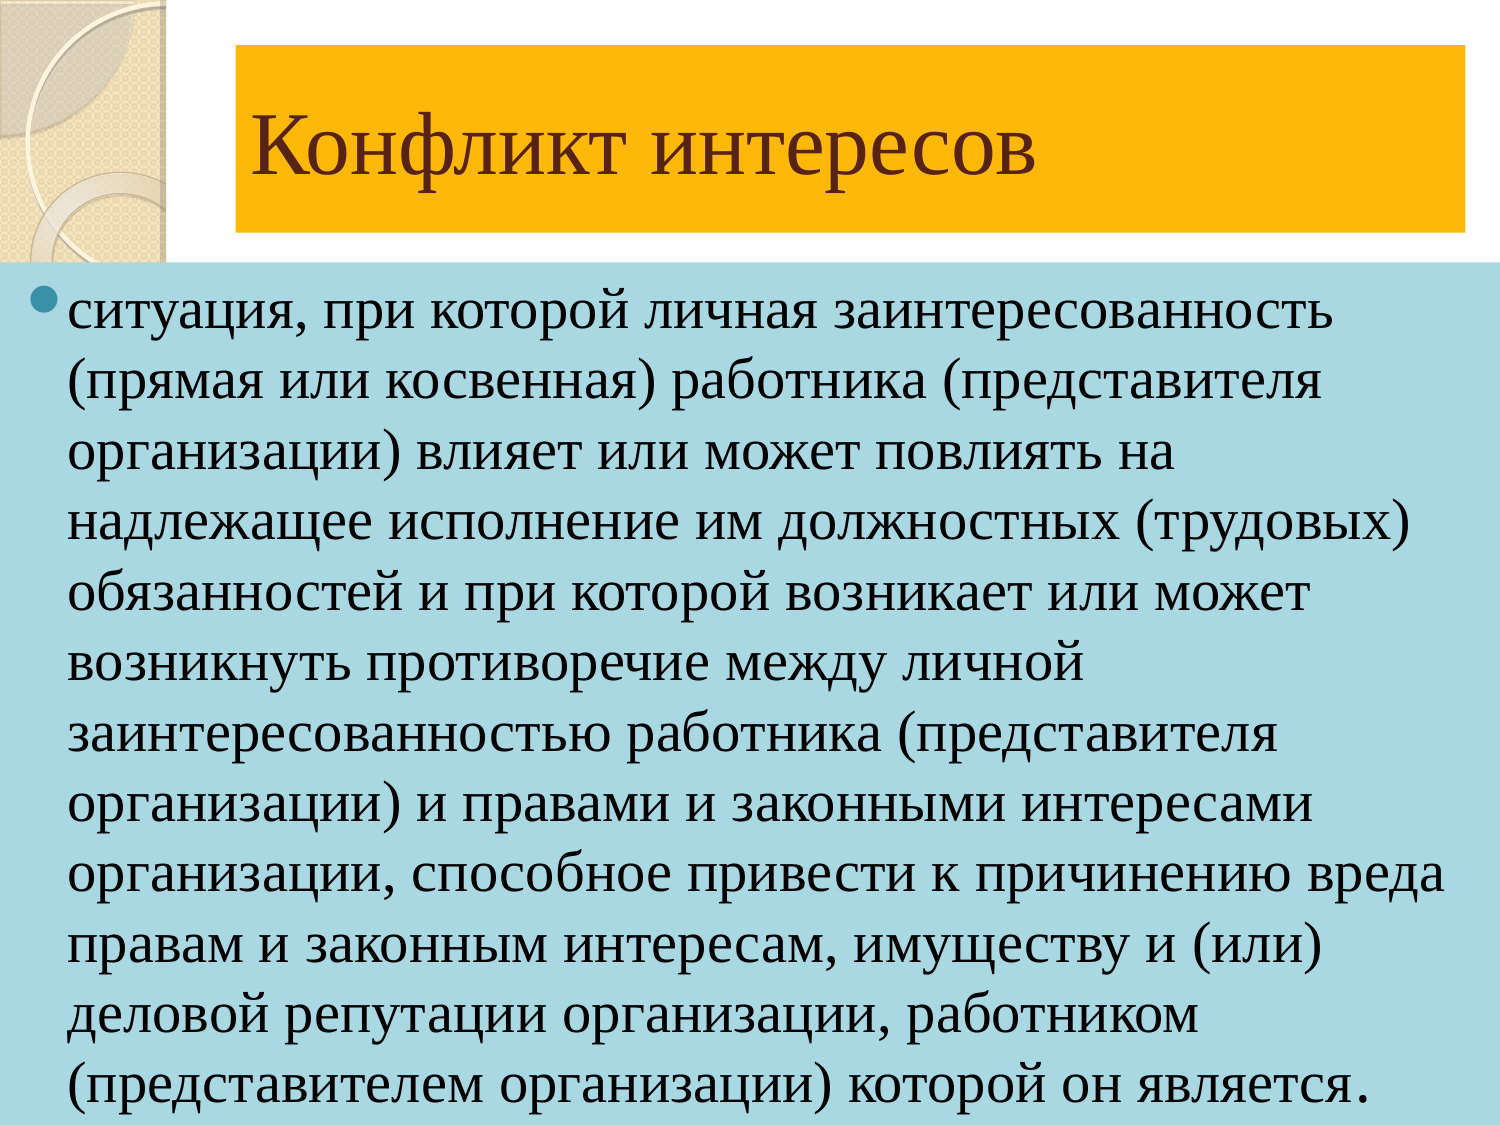

# Конфликт интересов
ситуация, при которой личная заинтересованность (прямая или косвенная) работника (представителя организации) влияет или может повлиять на надлежащее исполнение им должностных (трудовых) обязанностей и при которой возникает или может возникнуть противоречие между личной заинтересованностью работника (представителя организации) и правами и законными интересами организации, способное привести к причинению вреда правам и законным интересам, имуществу и (или) деловой репутации организации, работником (представителем организации) которой он является.